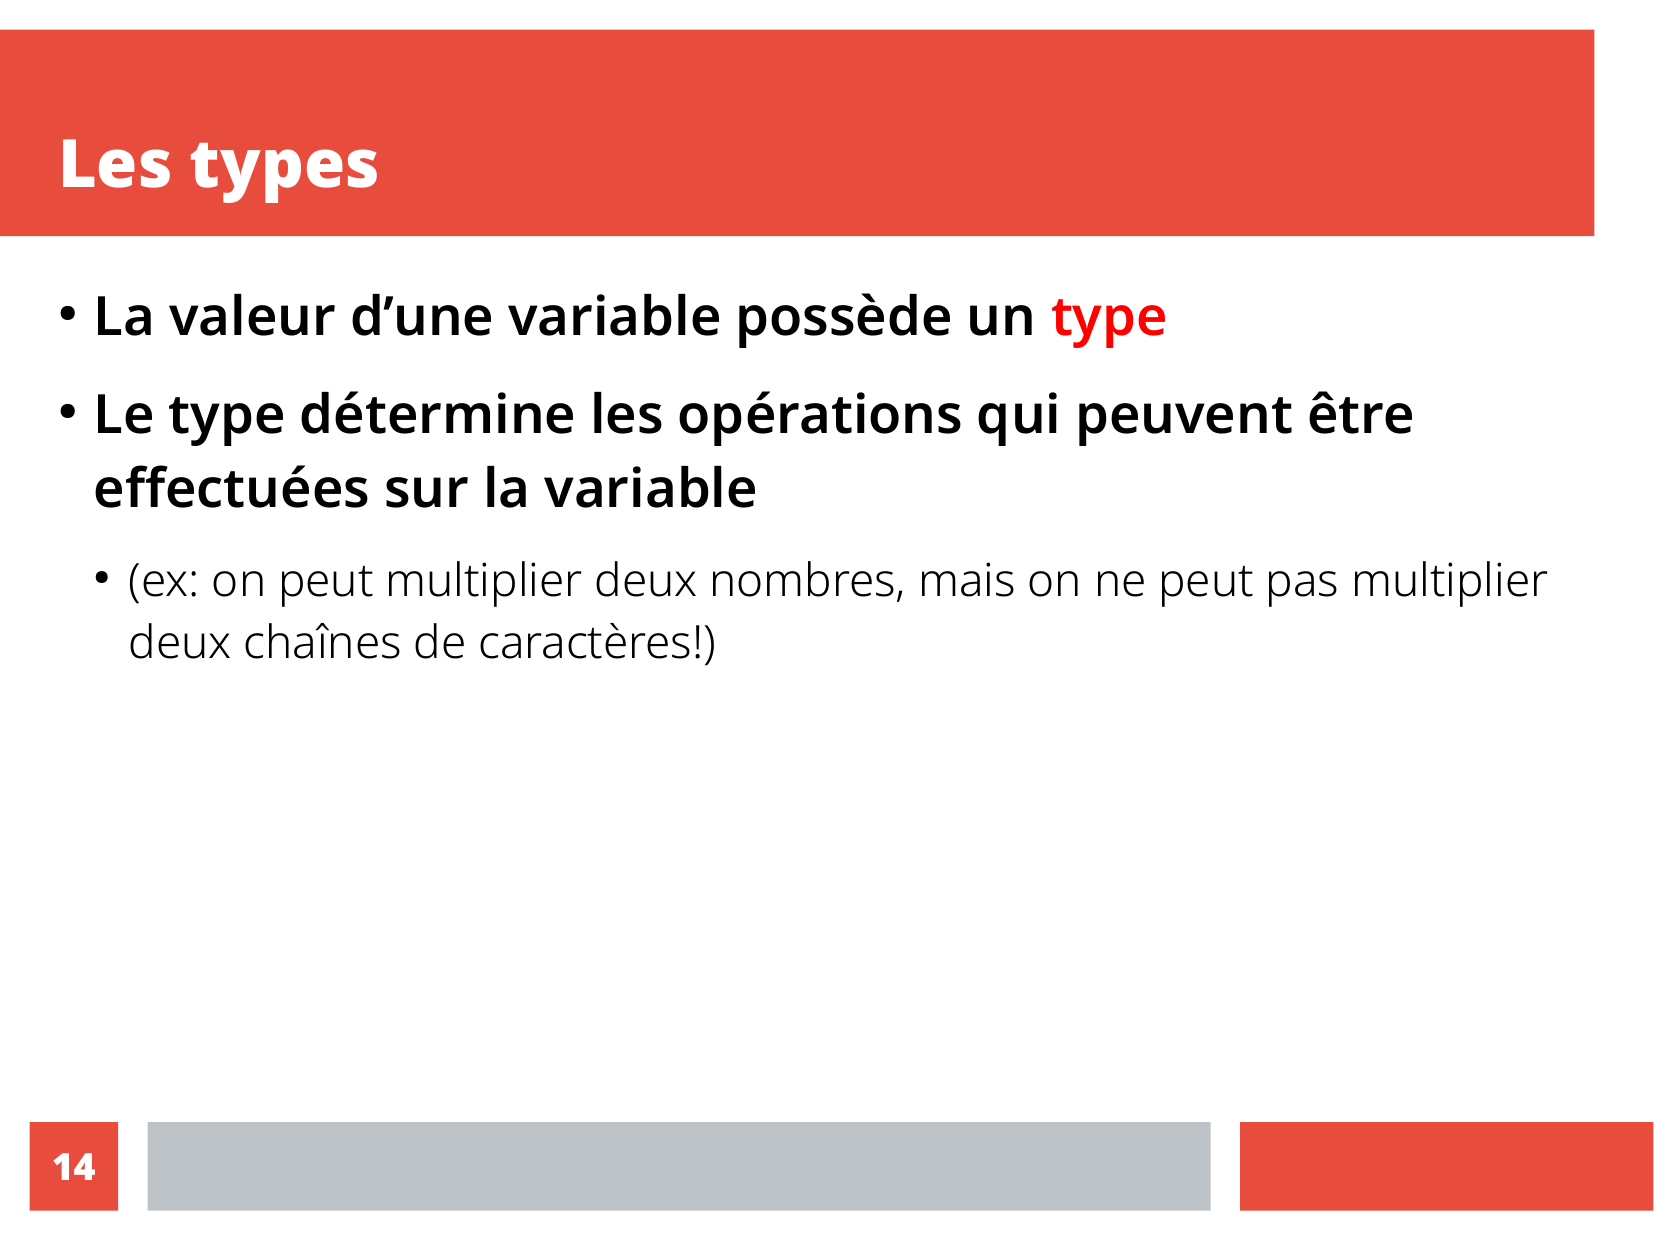

# Les types
La valeur d’une variable possède un type
Le type détermine les opérations qui peuvent être effectuées sur la variable
(ex: on peut multiplier deux nombres, mais on ne peut pas multiplier deux chaînes de caractères!)
14